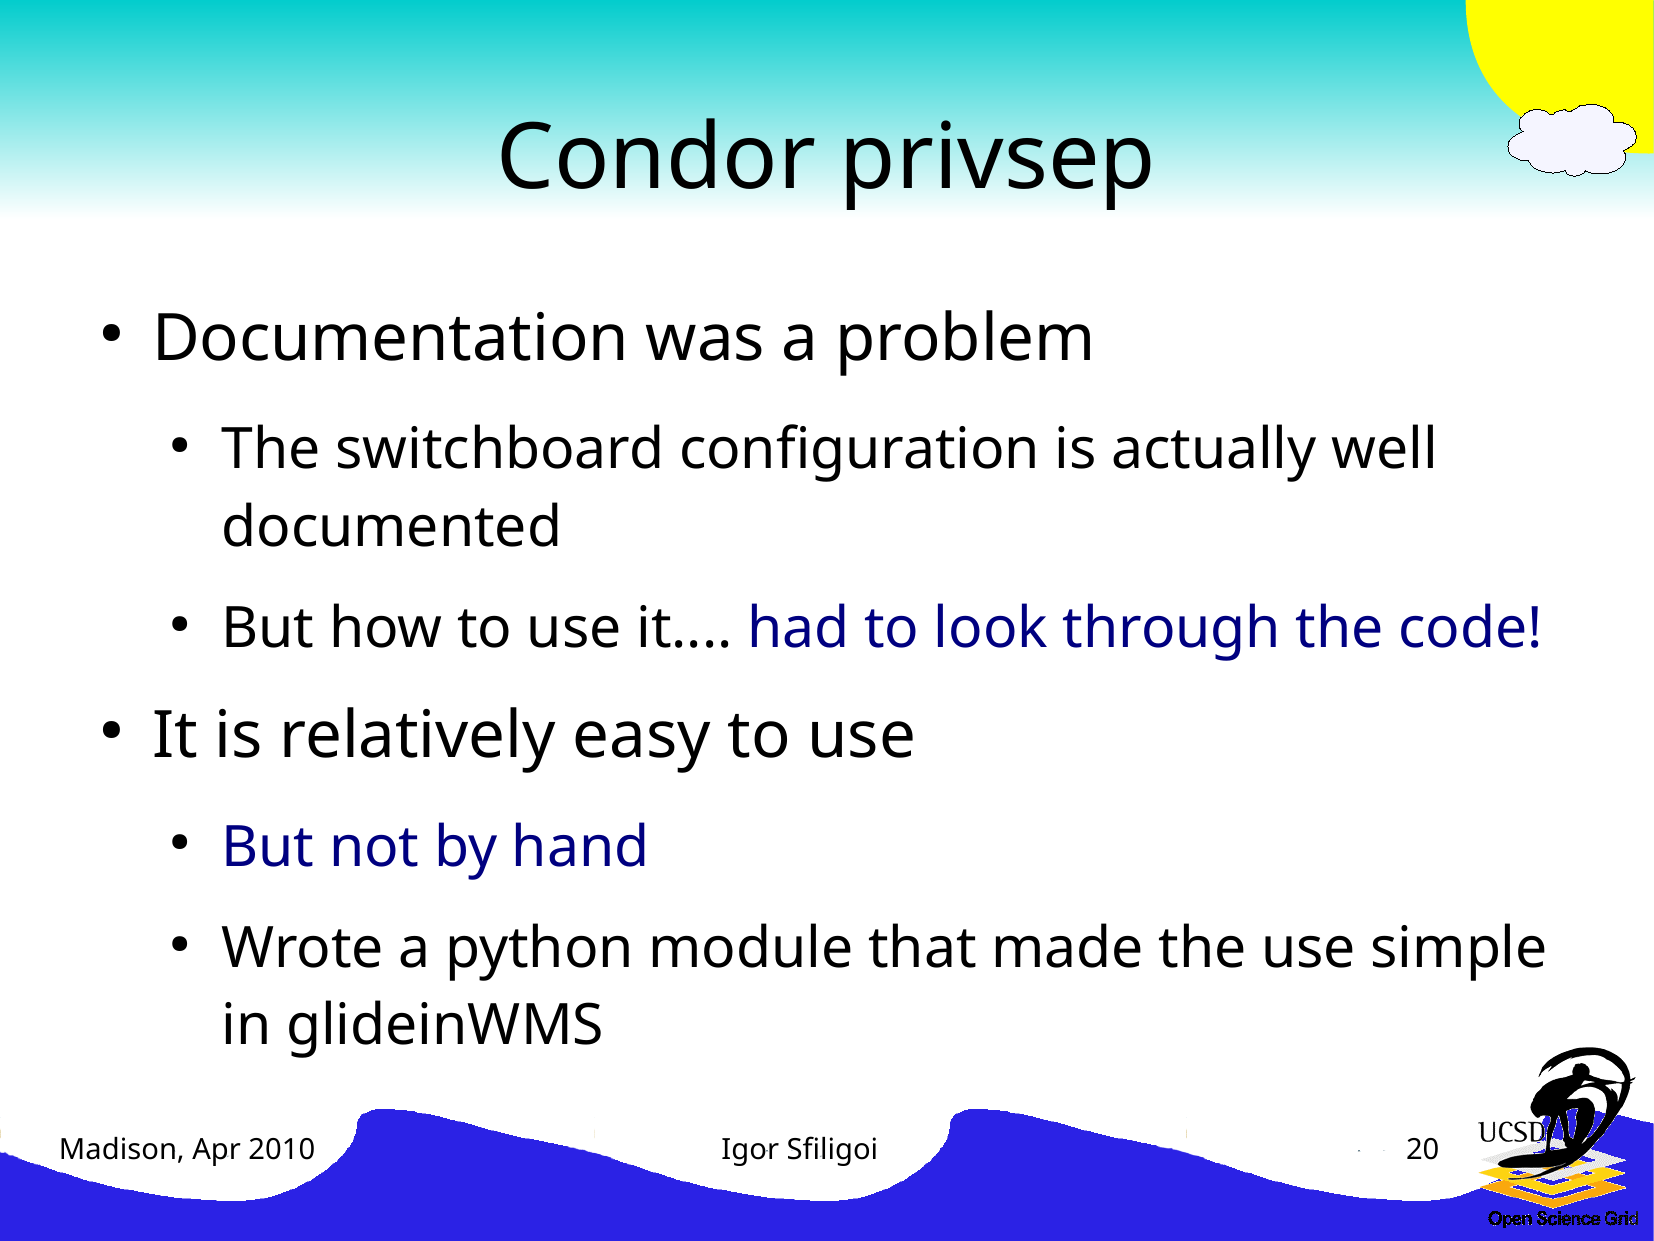

# Condor privsep
Documentation was a problem
The switchboard configuration is actually well documented
But how to use it.... had to look through the code!
It is relatively easy to use
But not by hand
Wrote a python module that made the use simple
in glideinWMS
20